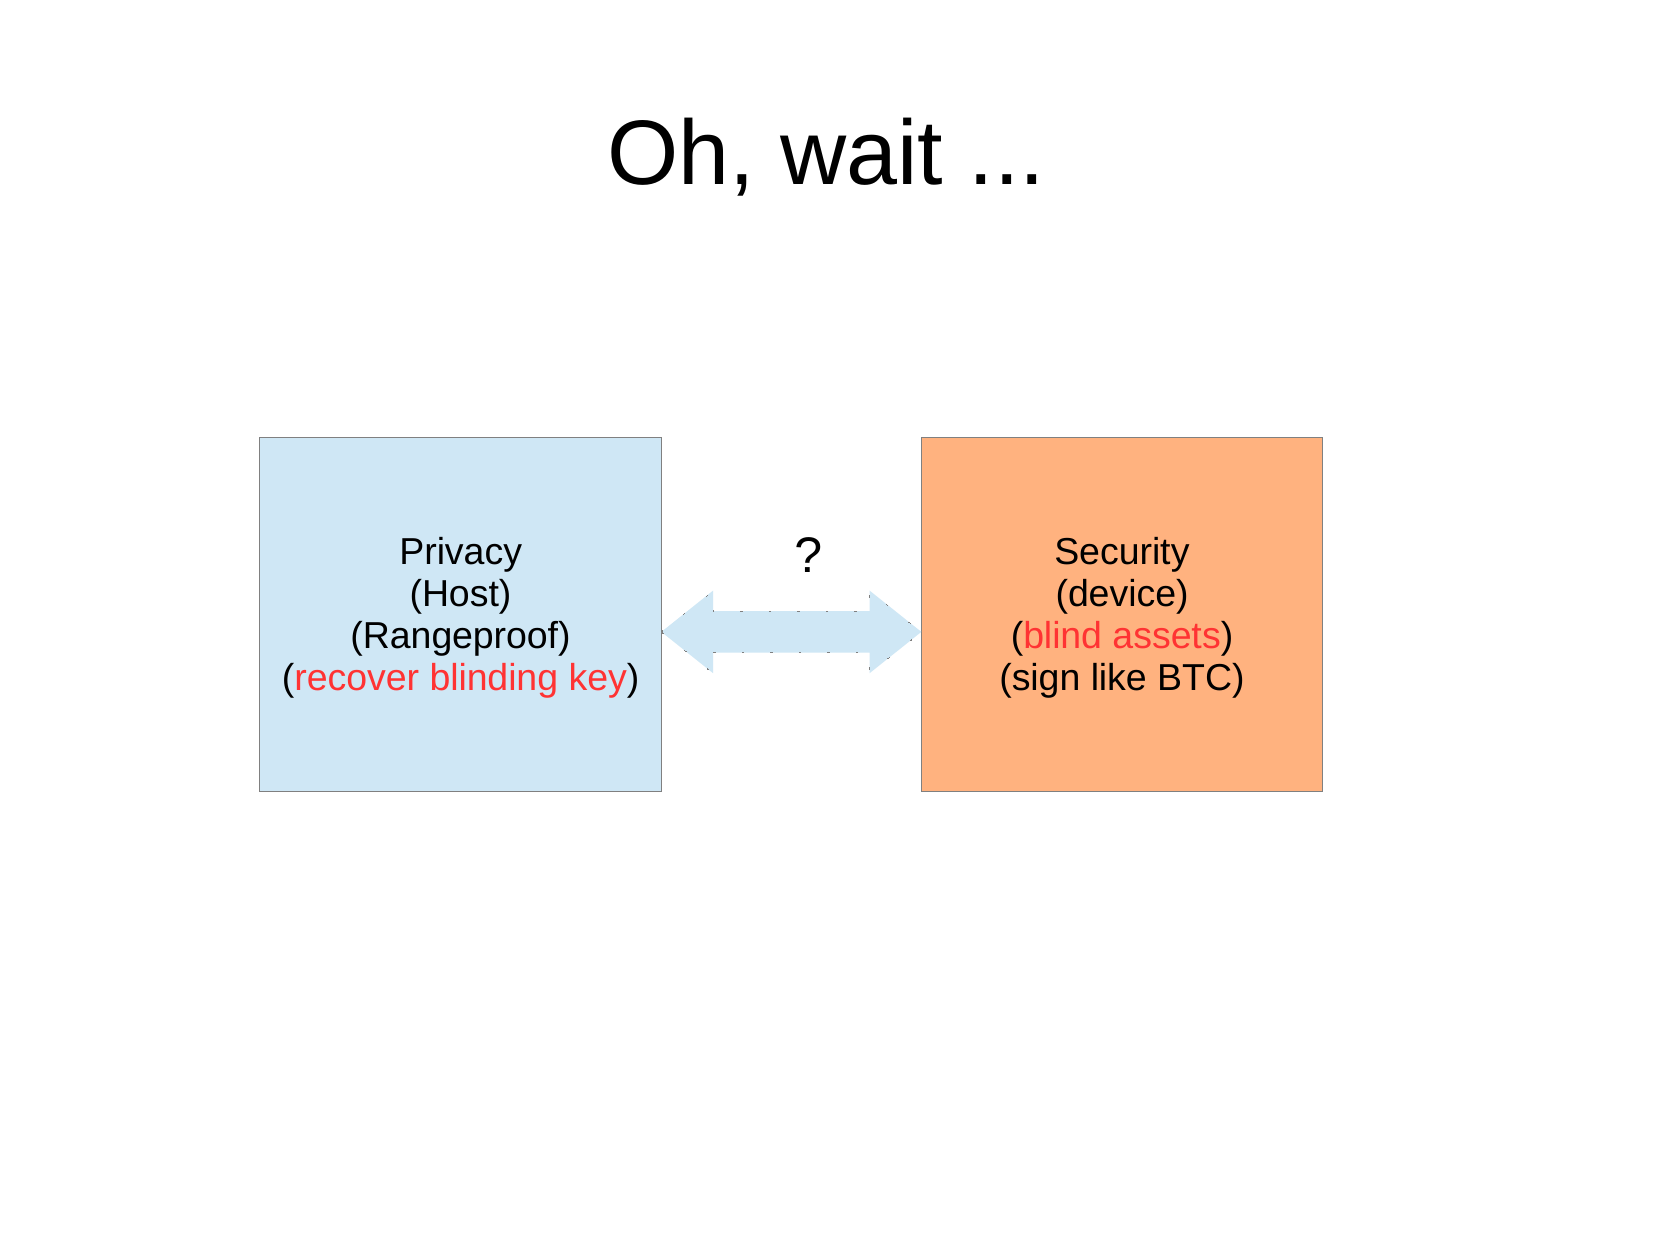

# Oh, wait ...
Privacy
(Host)
(Rangeproof)
(recover blinding key)
Security
(device)
(blind assets)
(sign like BTC)
?